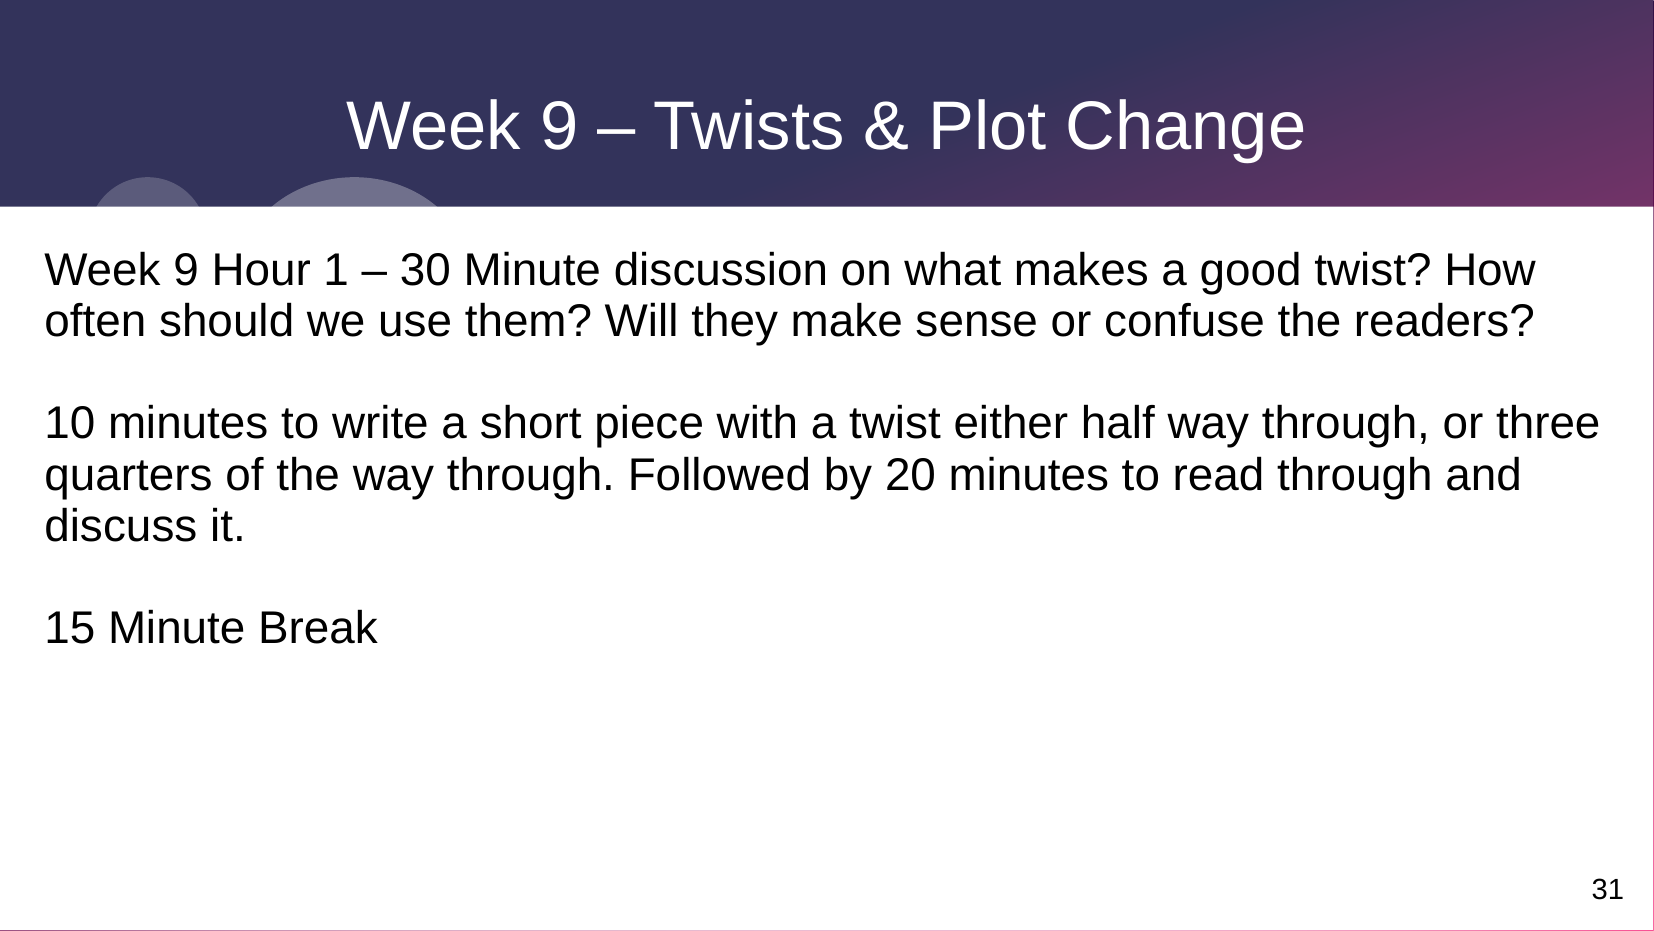

# Week 9 – Twists & Plot Change
Week 9 Hour 1 – 30 Minute discussion on what makes a good twist? How often should we use them? Will they make sense or confuse the readers?
10 minutes to write a short piece with a twist either half way through, or three quarters of the way through. Followed by 20 minutes to read through and discuss it.
15 Minute Break
31